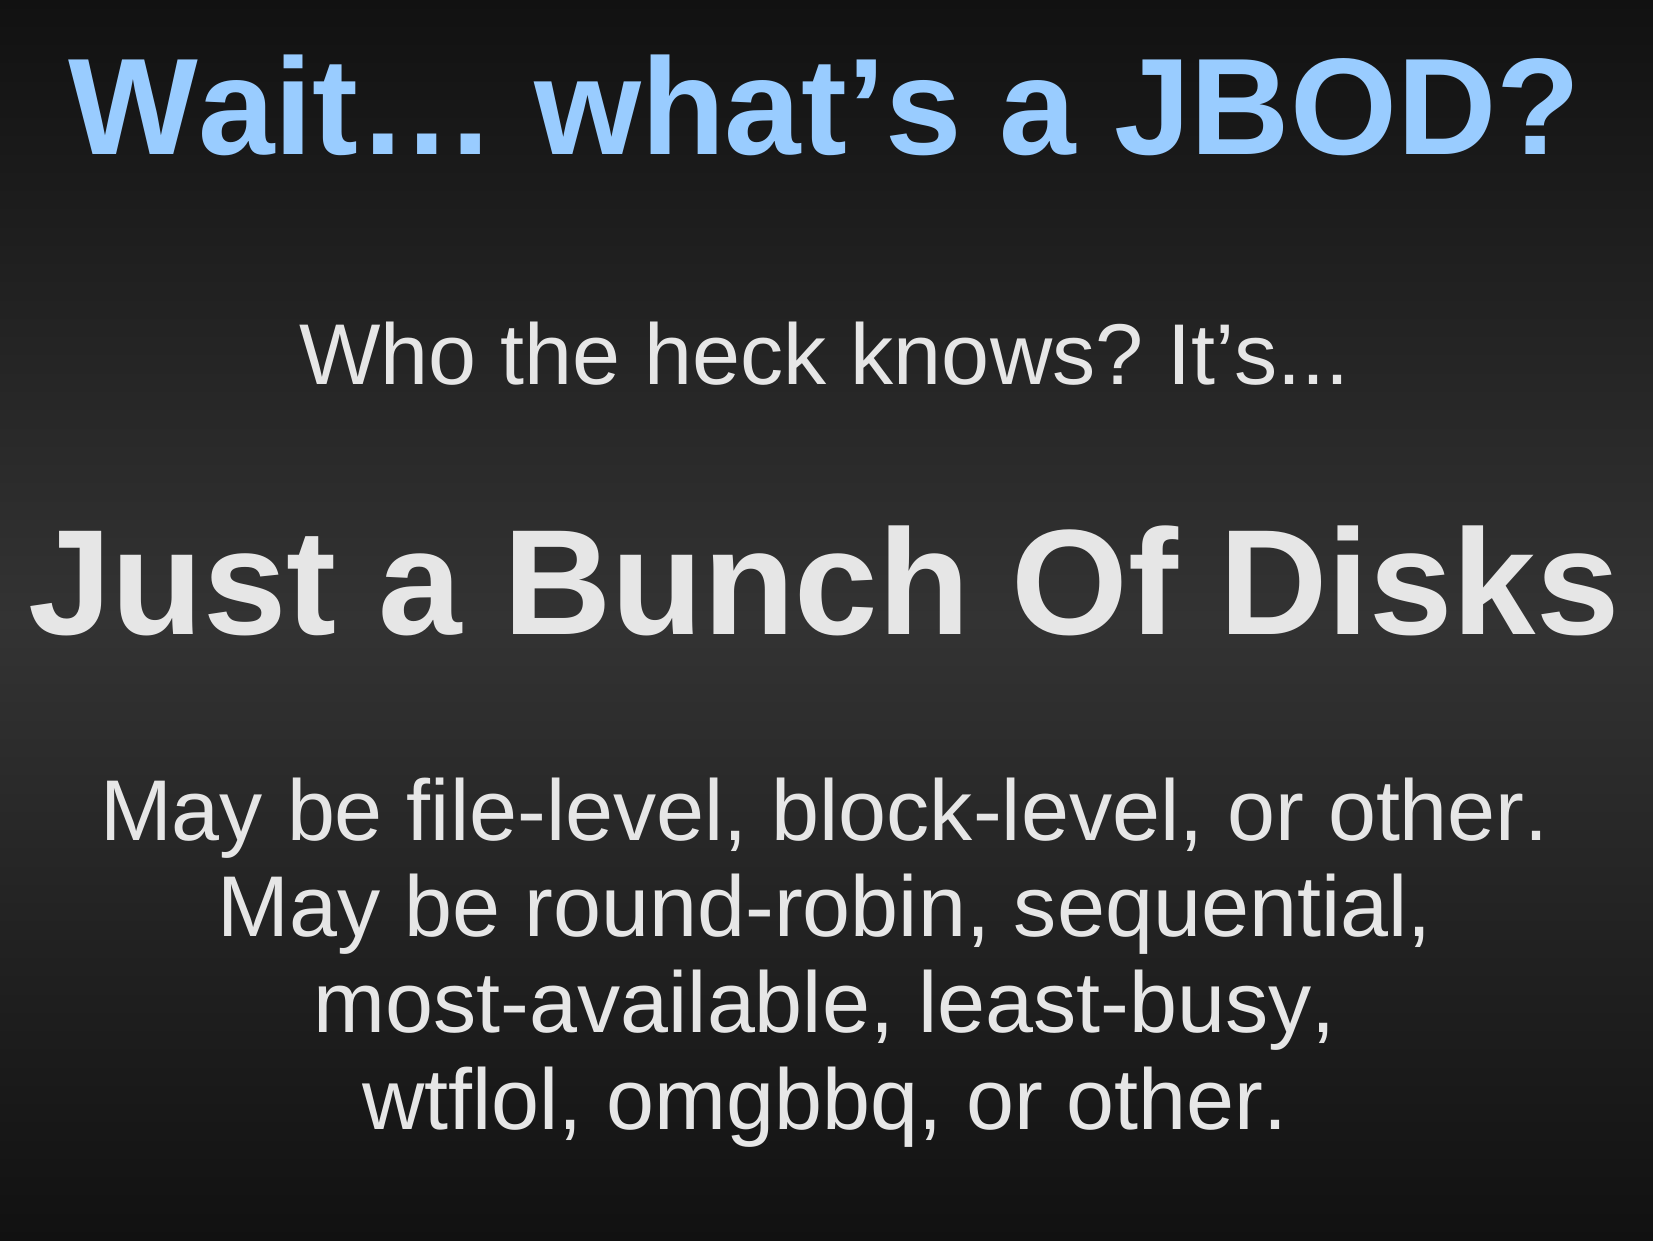

# Wait… what’s a JBOD?
Who the heck knows? It’s...
Just a Bunch Of Disks
May be file-level, block-level, or other.
May be round-robin, sequential,
most-available, least-busy,
wtflol, omgbbq, or other.